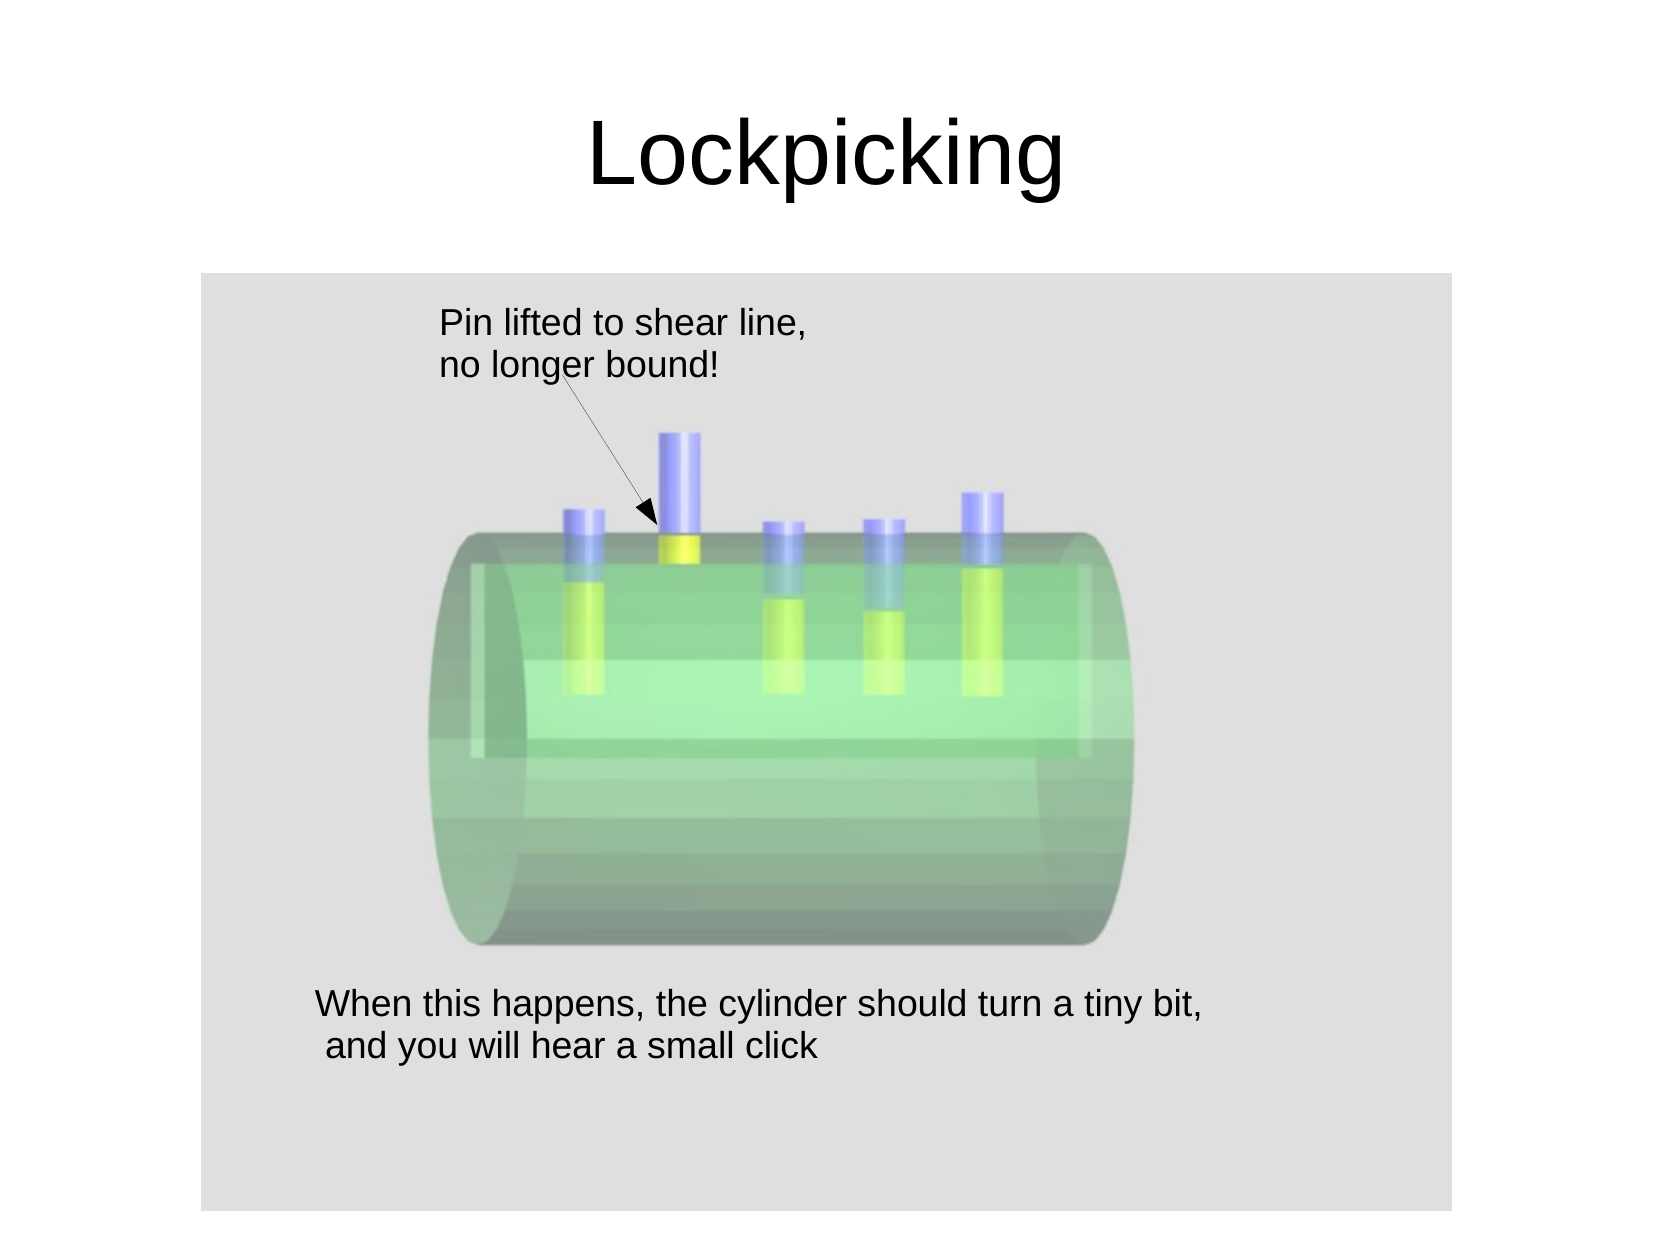

# Lockpicking
Pin lifted to shear line, no longer bound!
When this happens, the cylinder should turn a tiny bit,
 and you will hear a small click